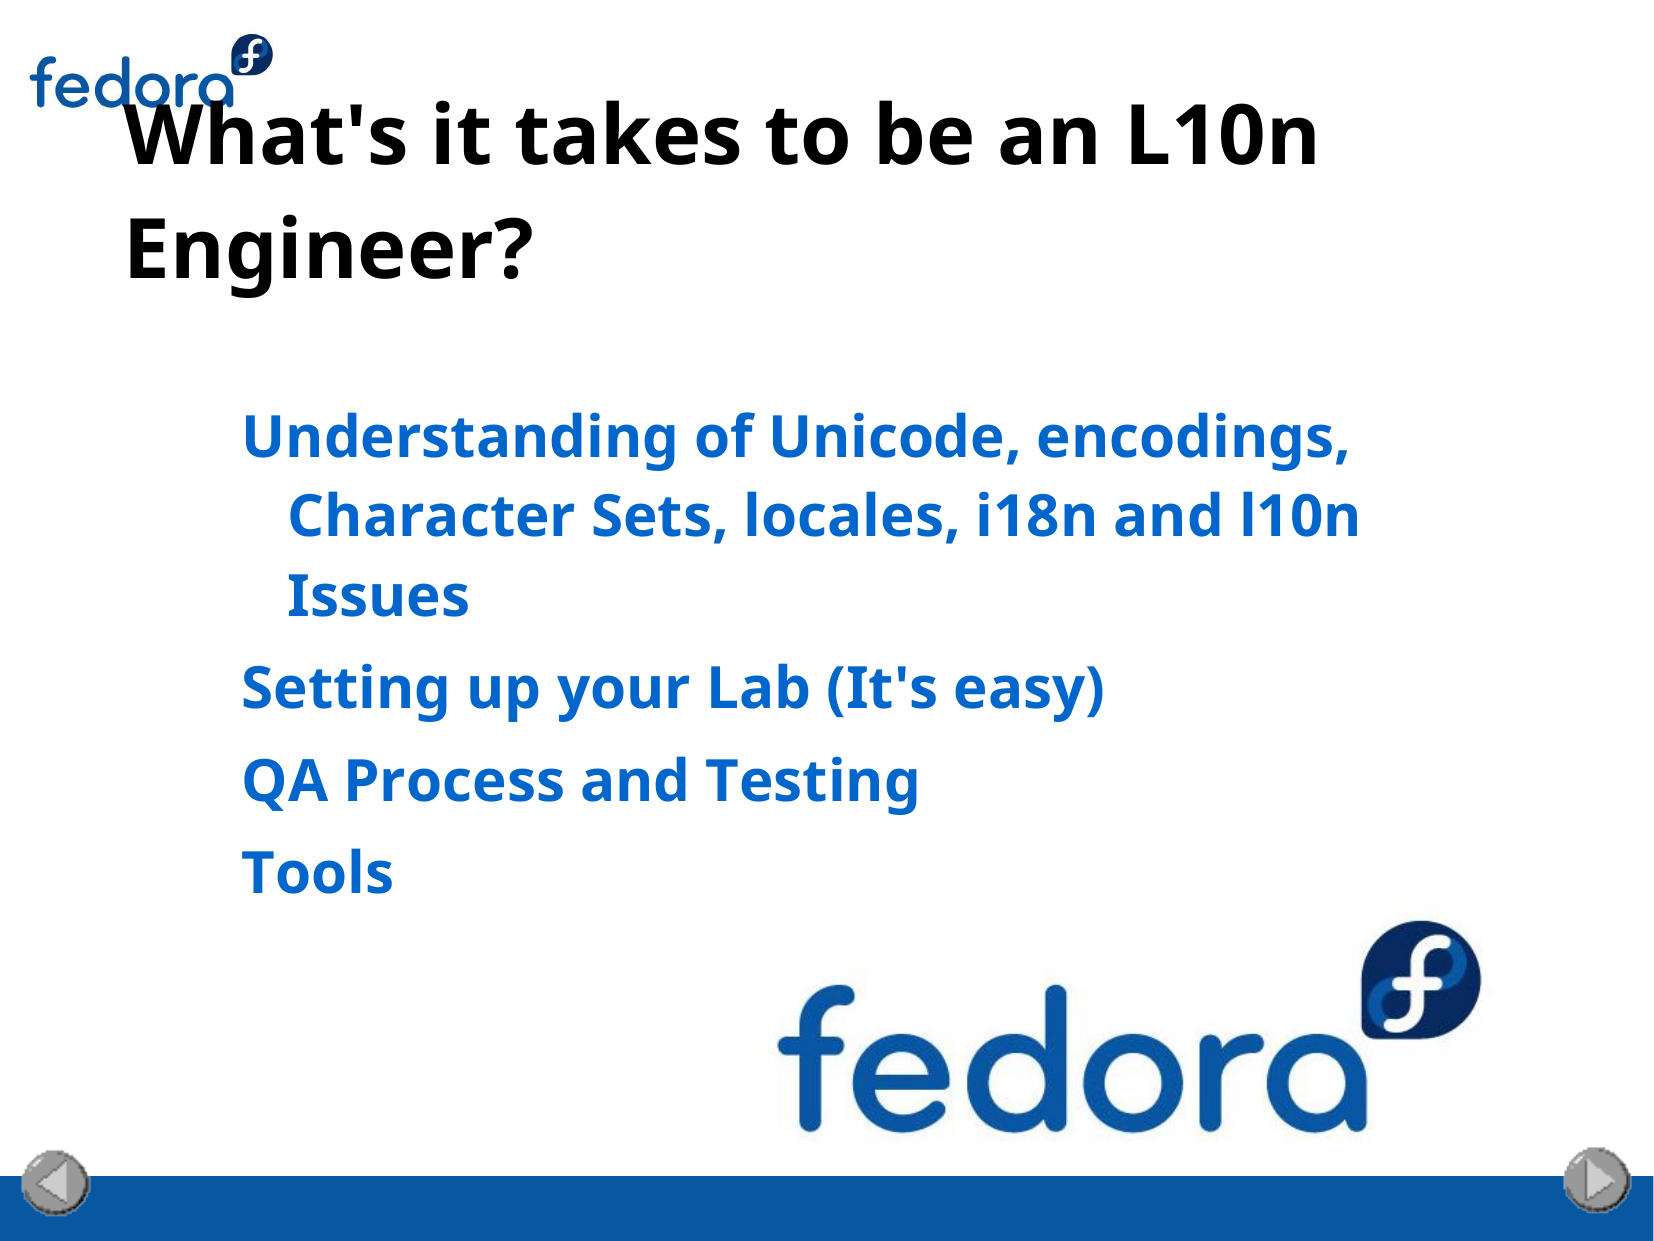

# What's it takes to be an L10n Engineer?
Understanding of Unicode, encodings, Character Sets, locales, i18n and l10n Issues
Setting up your Lab (It's easy)
QA Process and Testing
Tools